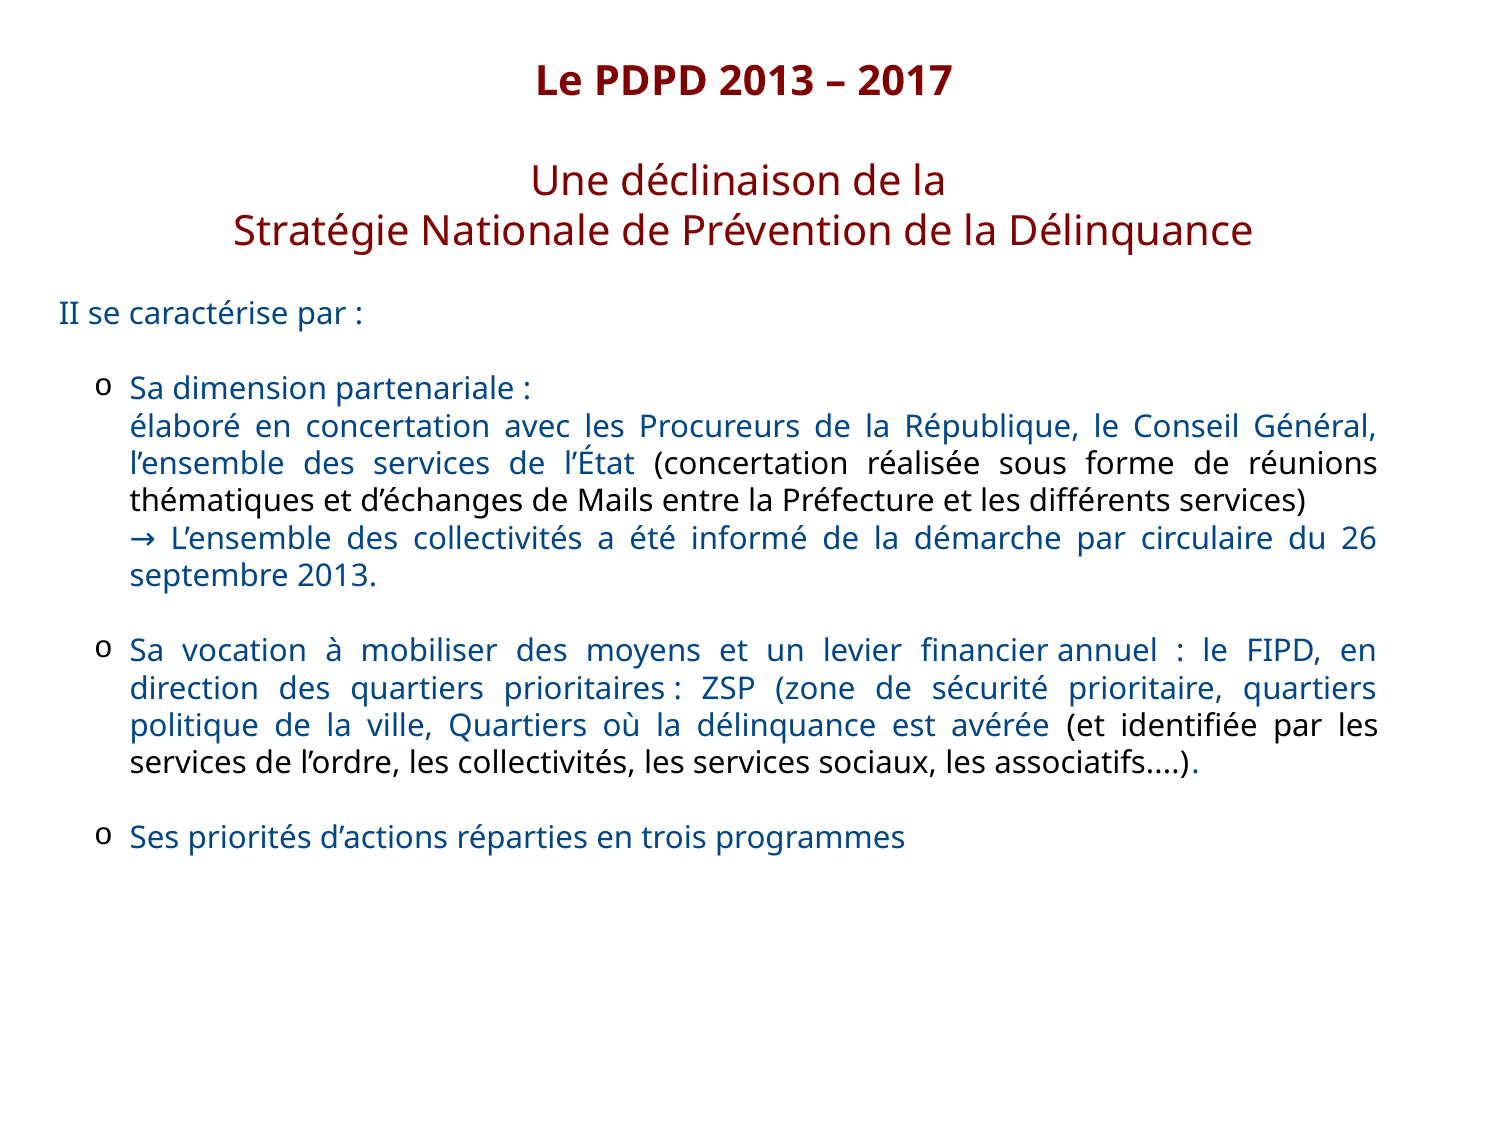

Le PDPD 2013 – 2017
Une déclinaison de la
Stratégie Nationale de Prévention de la Délinquance
II se caractérise par :
Sa dimension partenariale :
élaboré en concertation avec les Procureurs de la République, le Conseil Général, l’ensemble des services de l’État (concertation réalisée sous forme de réunions thématiques et d’échanges de Mails entre la Préfecture et les différents services)
→ L’ensemble des collectivités a été informé de la démarche par circulaire du 26 septembre 2013.
Sa vocation à mobiliser des moyens et un levier financier annuel : le FIPD, en direction des quartiers prioritaires : ZSP (zone de sécurité prioritaire, quartiers politique de la ville, Quartiers où la délinquance est avérée (et identifiée par les services de l’ordre, les collectivités, les services sociaux, les associatifs....).
Ses priorités d’actions réparties en trois programmes